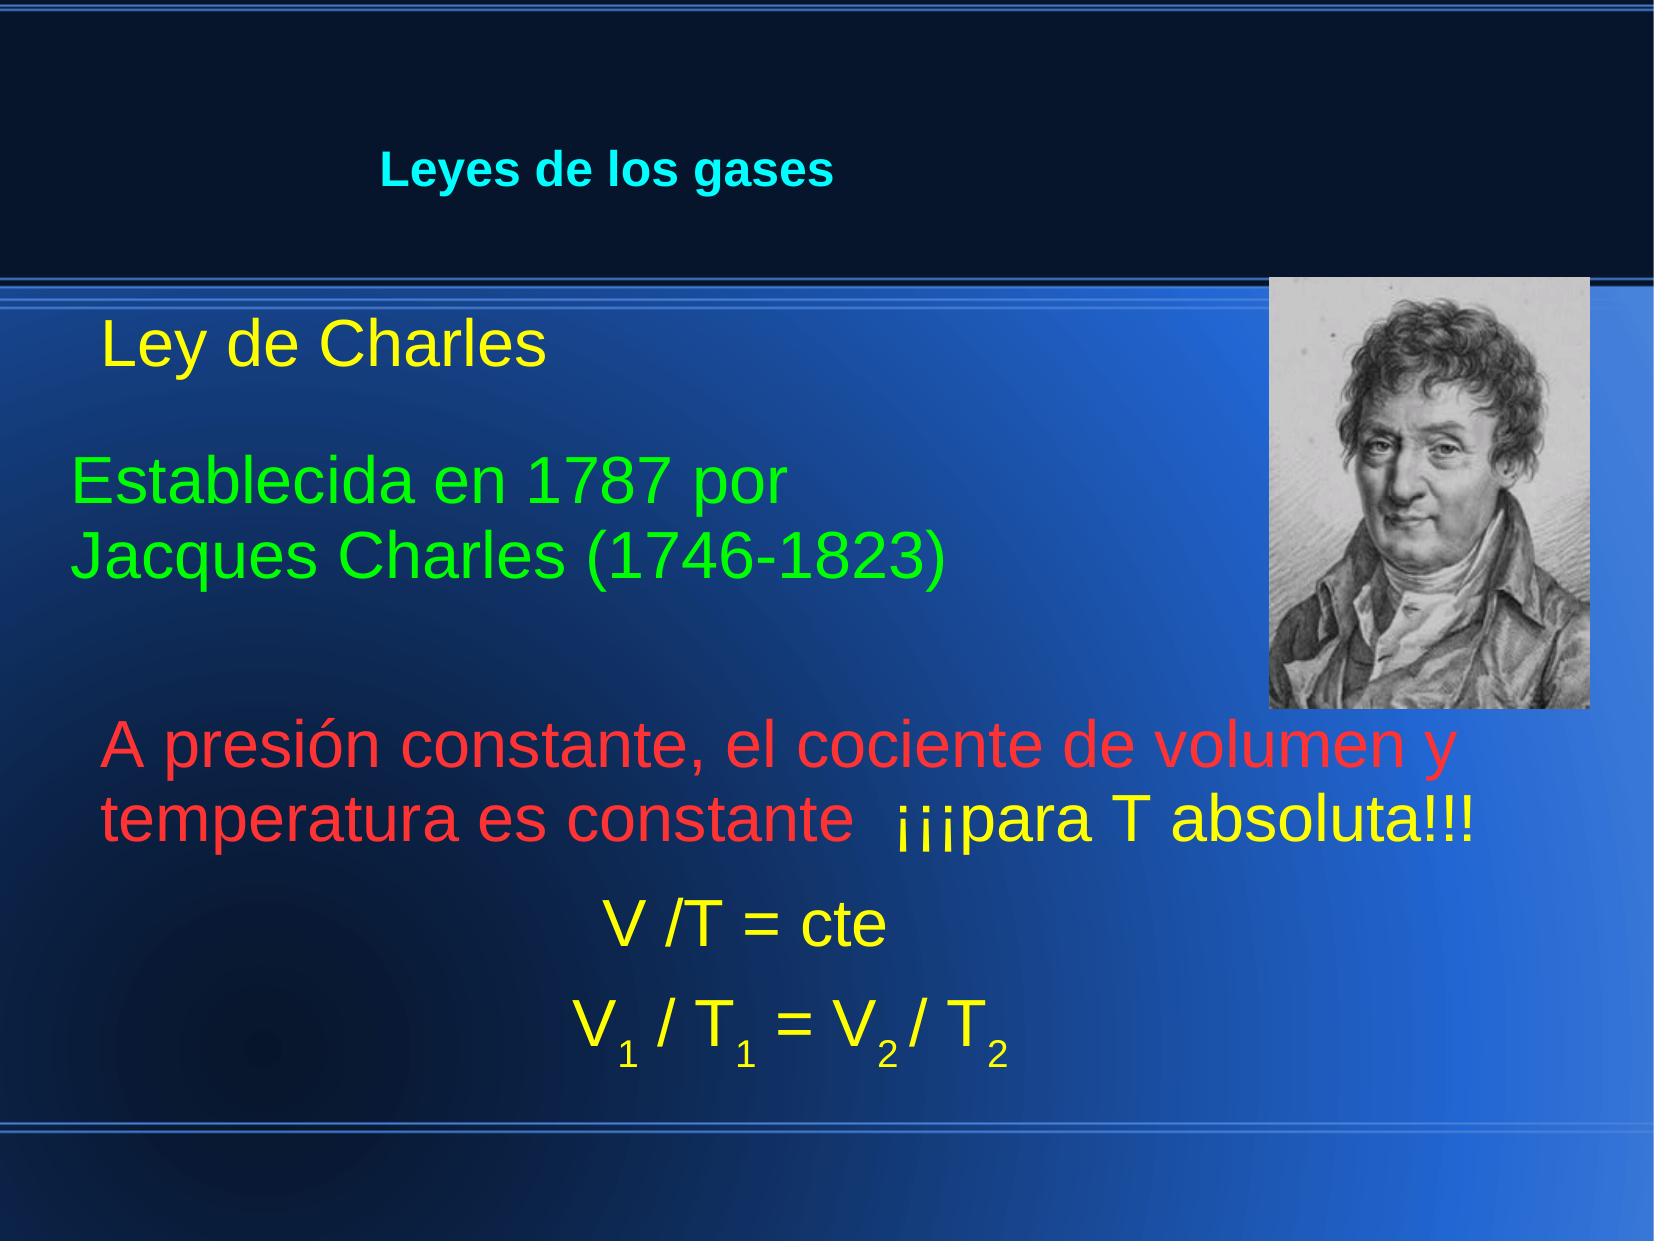

Leyes de los gases
# Ley de Charles
Establecida en 1787 por Jacques Charles (1746-1823)
A presión constante, el cociente de volumen y temperatura es constante ¡¡¡para T absoluta!!!
V /T = cte
V1 / T1 = V2 / T2